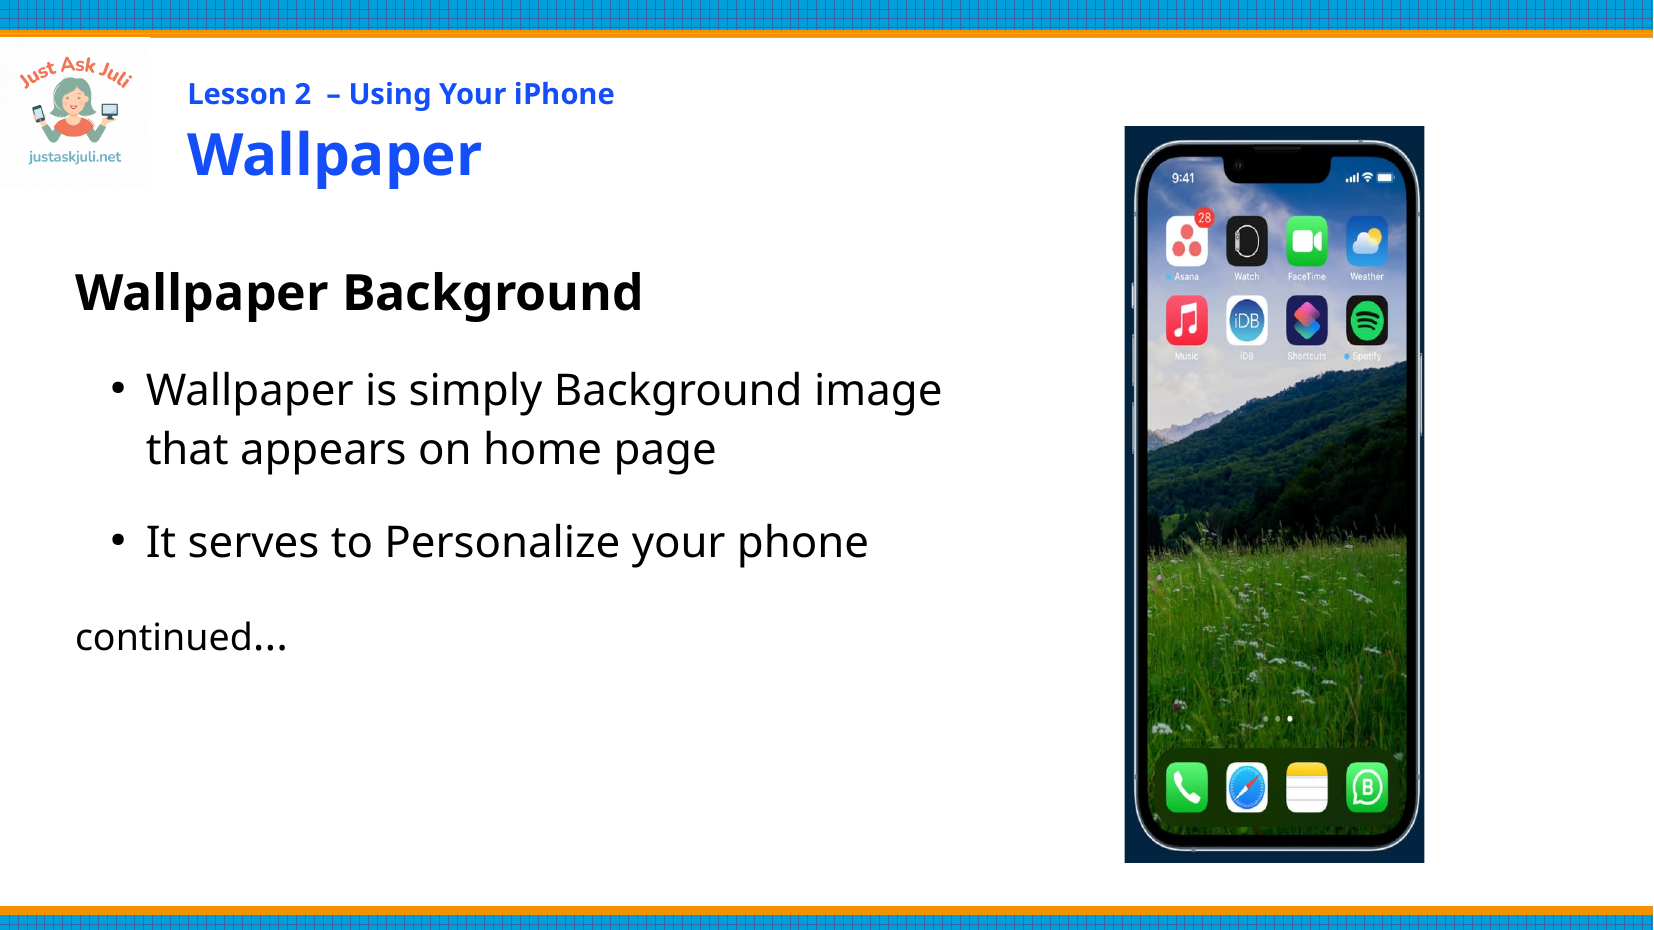

Lesson 2 – Using Your iPhone
Wallpaper
Wallpaper Background
Wallpaper is simply Background image that appears on home page
It serves to Personalize your phone
continued...